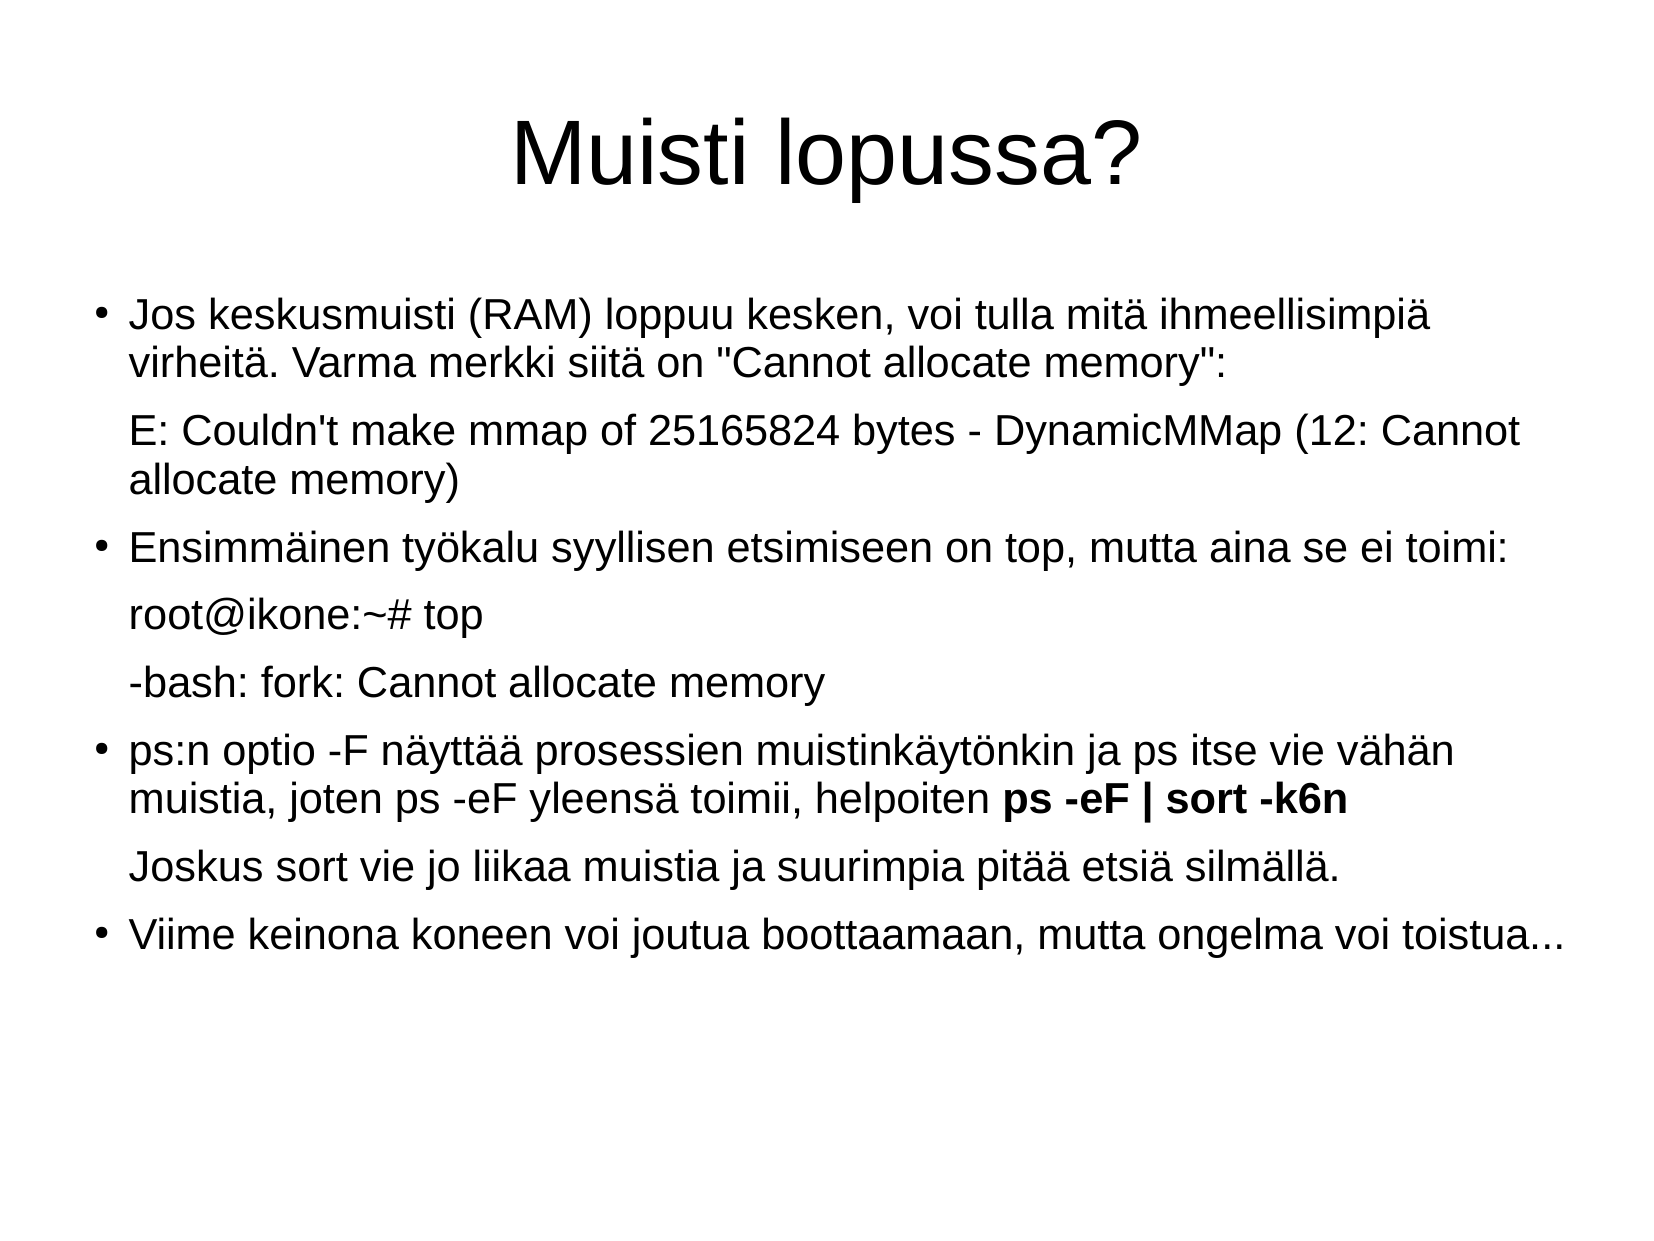

# Muisti lopussa?
Jos keskusmuisti (RAM) loppuu kesken, voi tulla mitä ihmeellisimpiä virheitä. Varma merkki siitä on "Cannot allocate memory":
E: Couldn't make mmap of 25165824 bytes - DynamicMMap (12: Cannot allocate memory)
Ensimmäinen työkalu syyllisen etsimiseen on top, mutta aina se ei toimi:
root@ikone:~# top
-bash: fork: Cannot allocate memory
ps:n optio -F näyttää prosessien muistinkäytönkin ja ps itse vie vähän muistia, joten ps -eF yleensä toimii, helpoiten ps -eF | sort -k6n
Joskus sort vie jo liikaa muistia ja suurimpia pitää etsiä silmällä.
Viime keinona koneen voi joutua boottaamaan, mutta ongelma voi toistua...